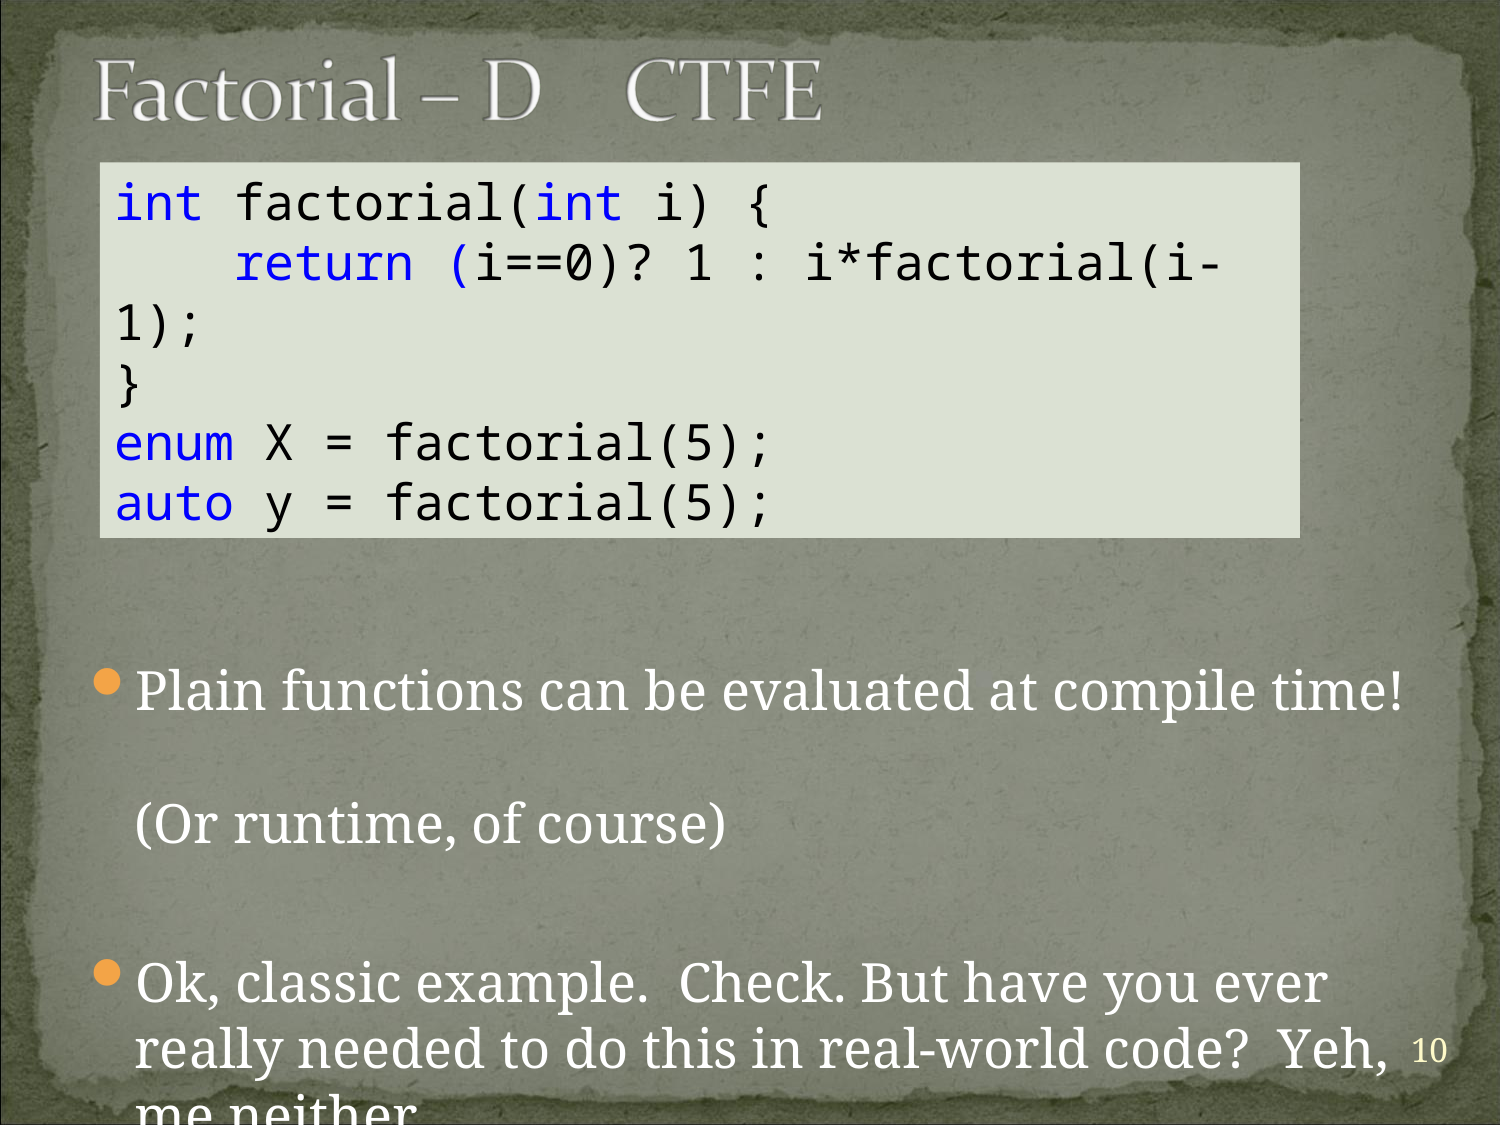

int factorial(int i) {
 return (i==0)? 1 : i*factorial(i-1);
}
enum X = factorial(5);
auto y = factorial(5);
# Plain functions can be evaluated at compile time! (Or runtime, of course)
Ok, classic example. Check. But have you ever really needed to do this in real-world code? Yeh, me neither.